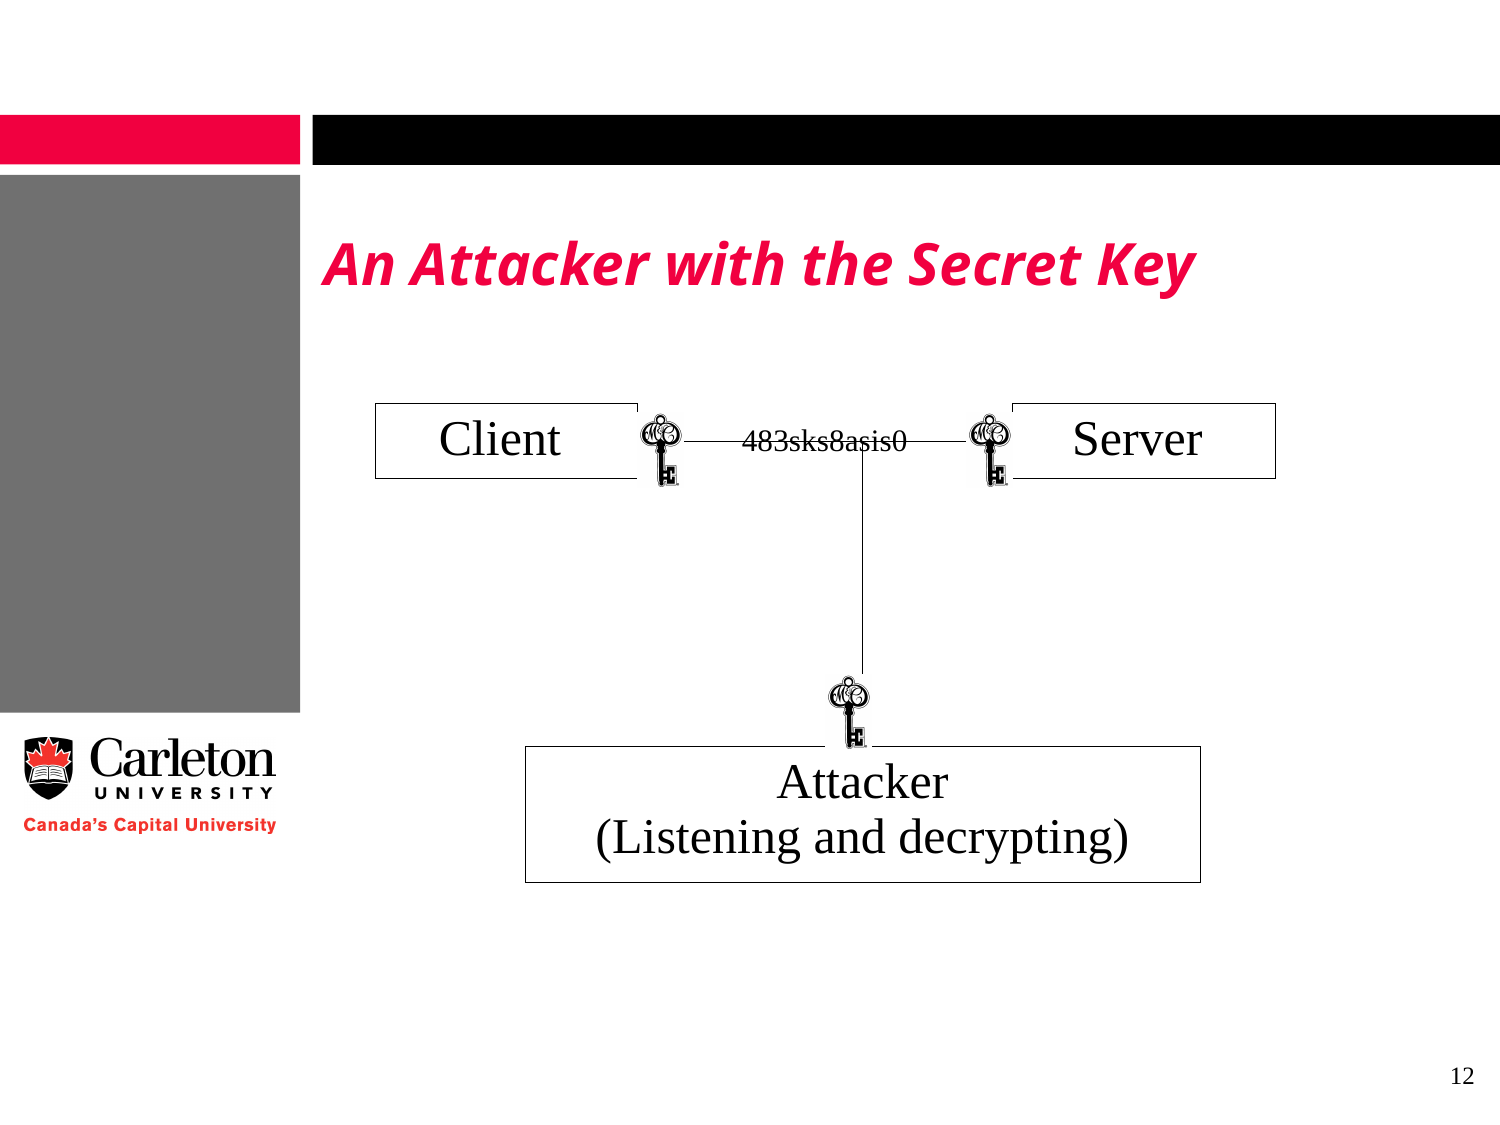

# An Attacker with the Secret Key
Client
Server
Attacker
(Listening and decrypting)
12